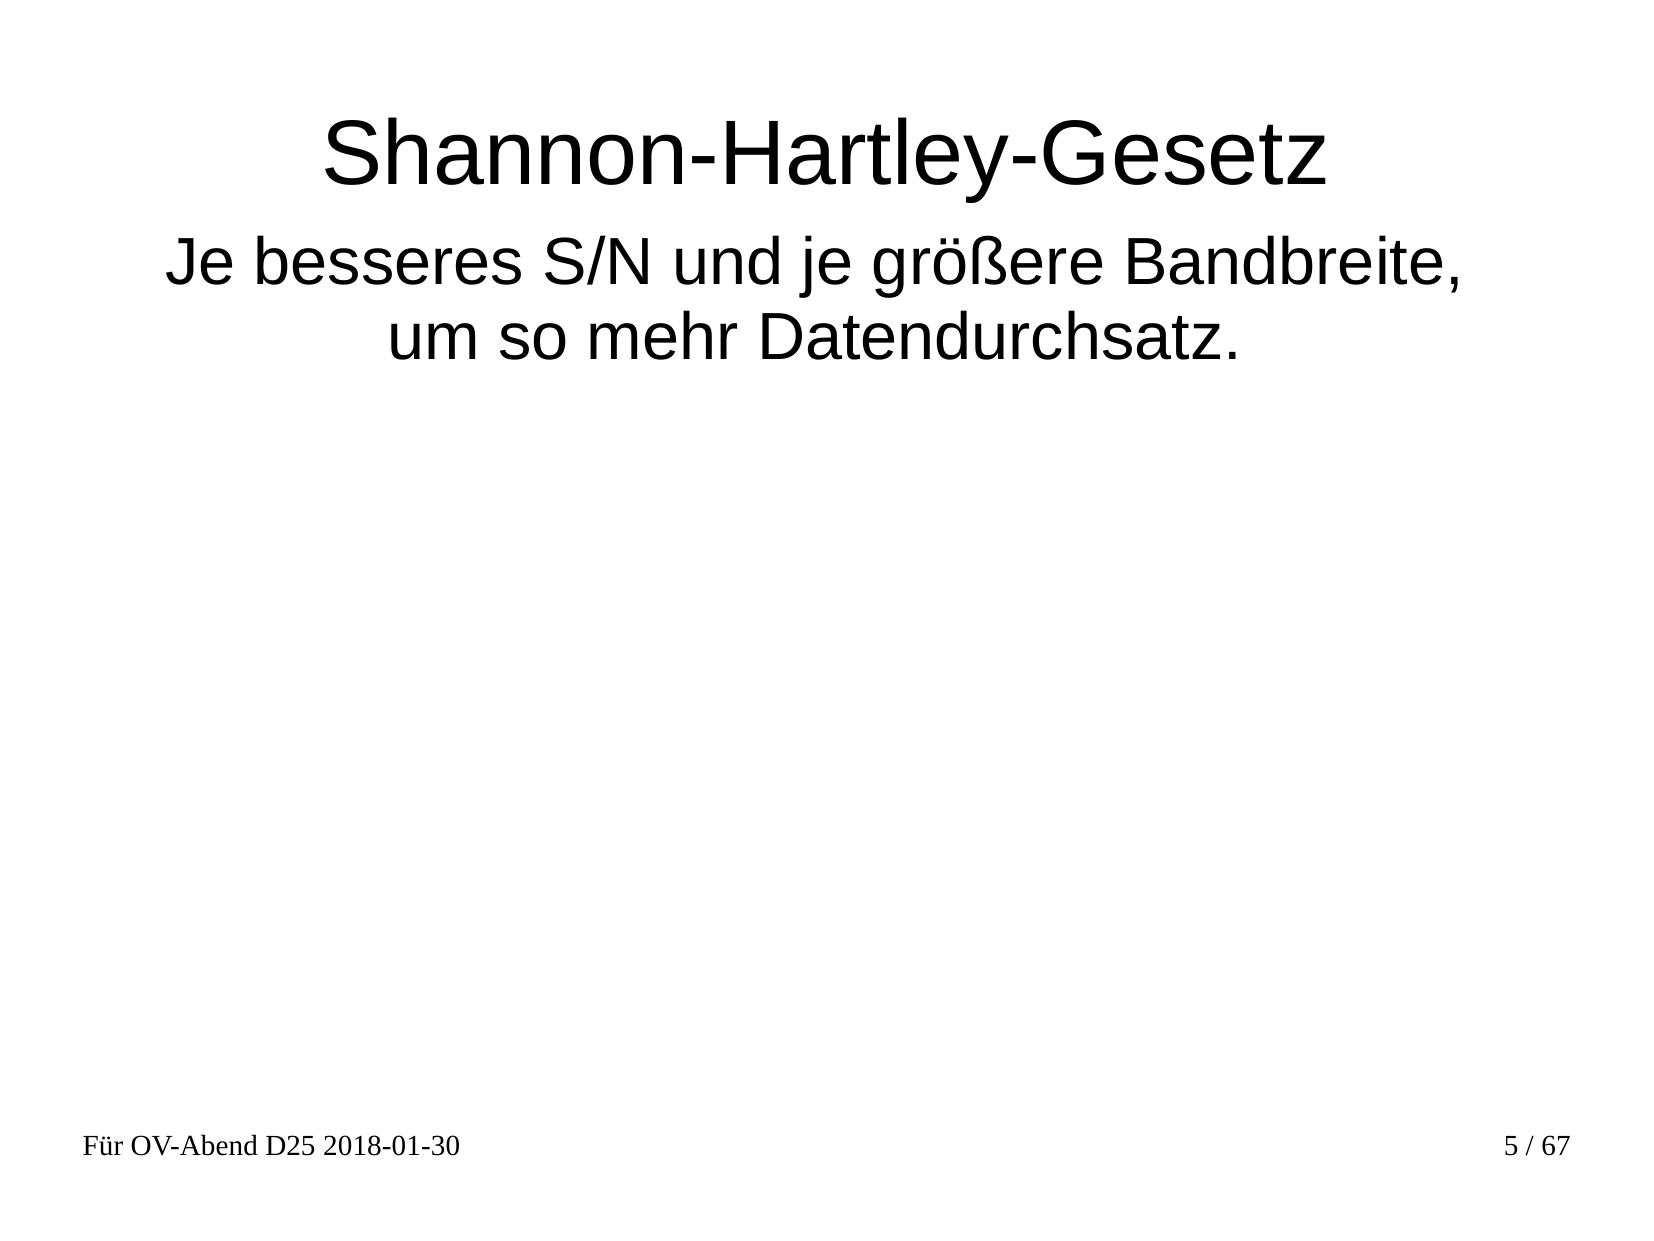

# Shannon-Hartley-Gesetz
Je besseres S/N und je größere Bandbreite,
um so mehr Datendurchsatz.
5